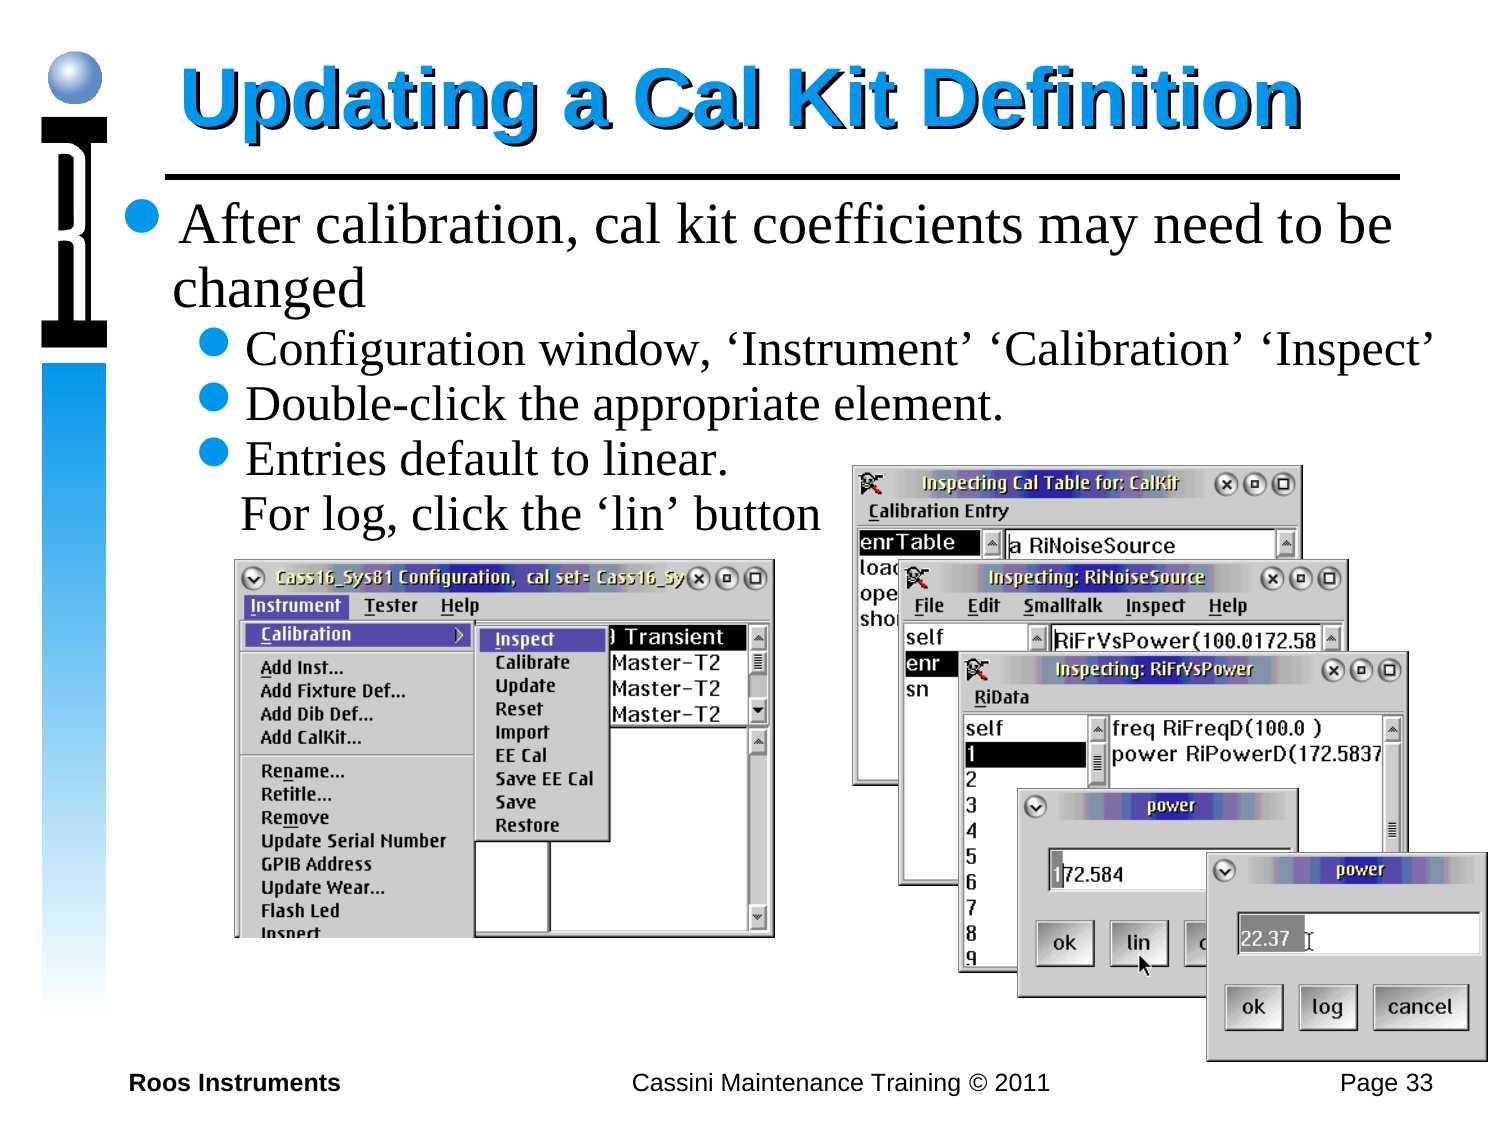

# Updating a Cal Kit Definition
After calibration, cal kit coefficients may need to be changed
Configuration window, ‘Instrument’ ‘Calibration’ ‘Inspect’
Double-click the appropriate element.
Entries default to linear.
For log, click the ‘lin’ button